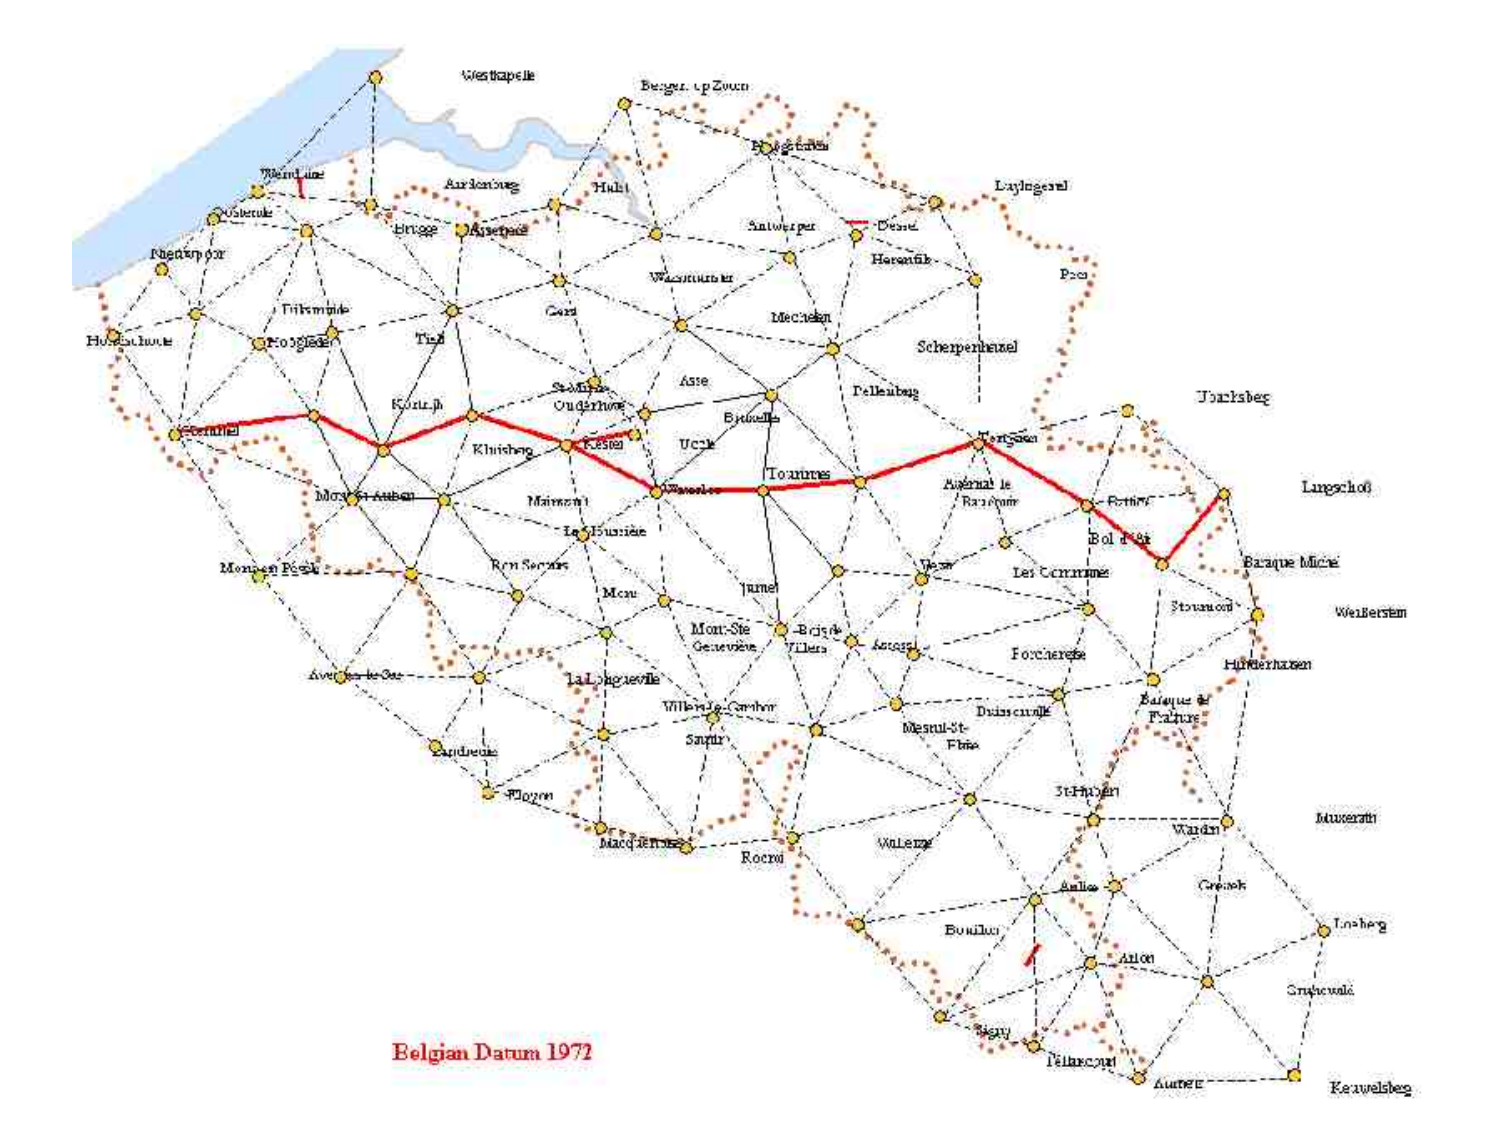

Cartographie Numérique et Levé de Terrain - Eléonore Wolff - ULB